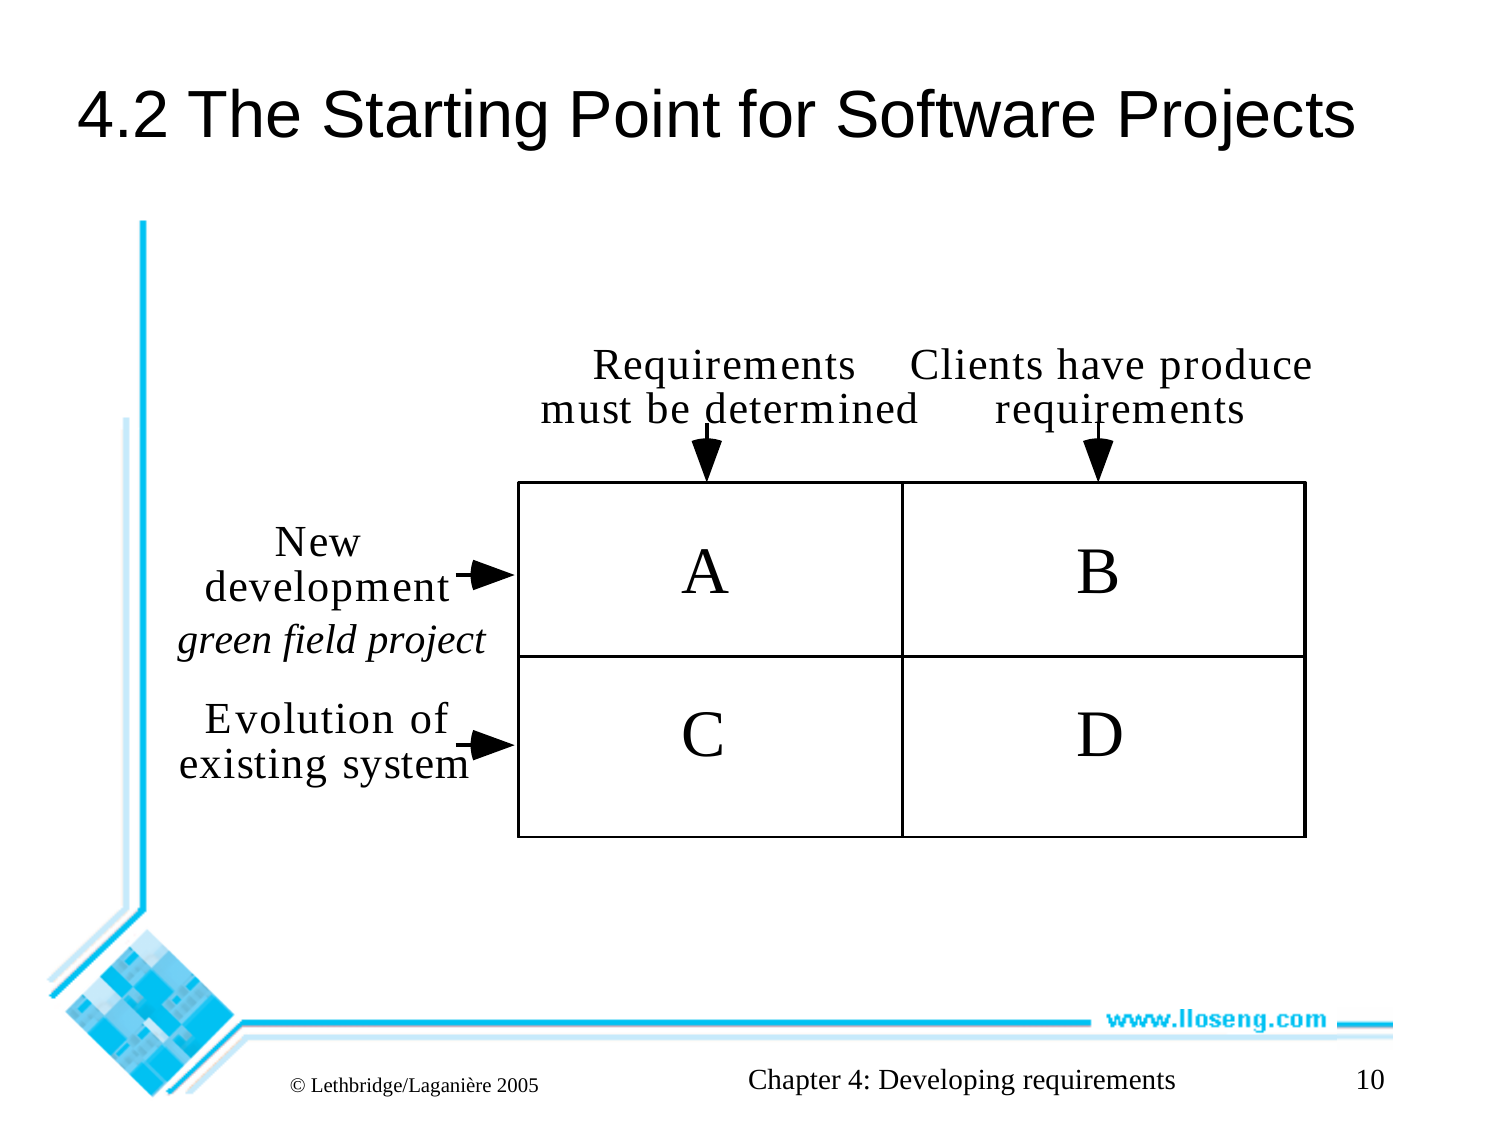

# 4.2 The Starting Point for Software Projects
green field project
Chapter 4: Developing requirements
© Lethbridge/Laganière 2005